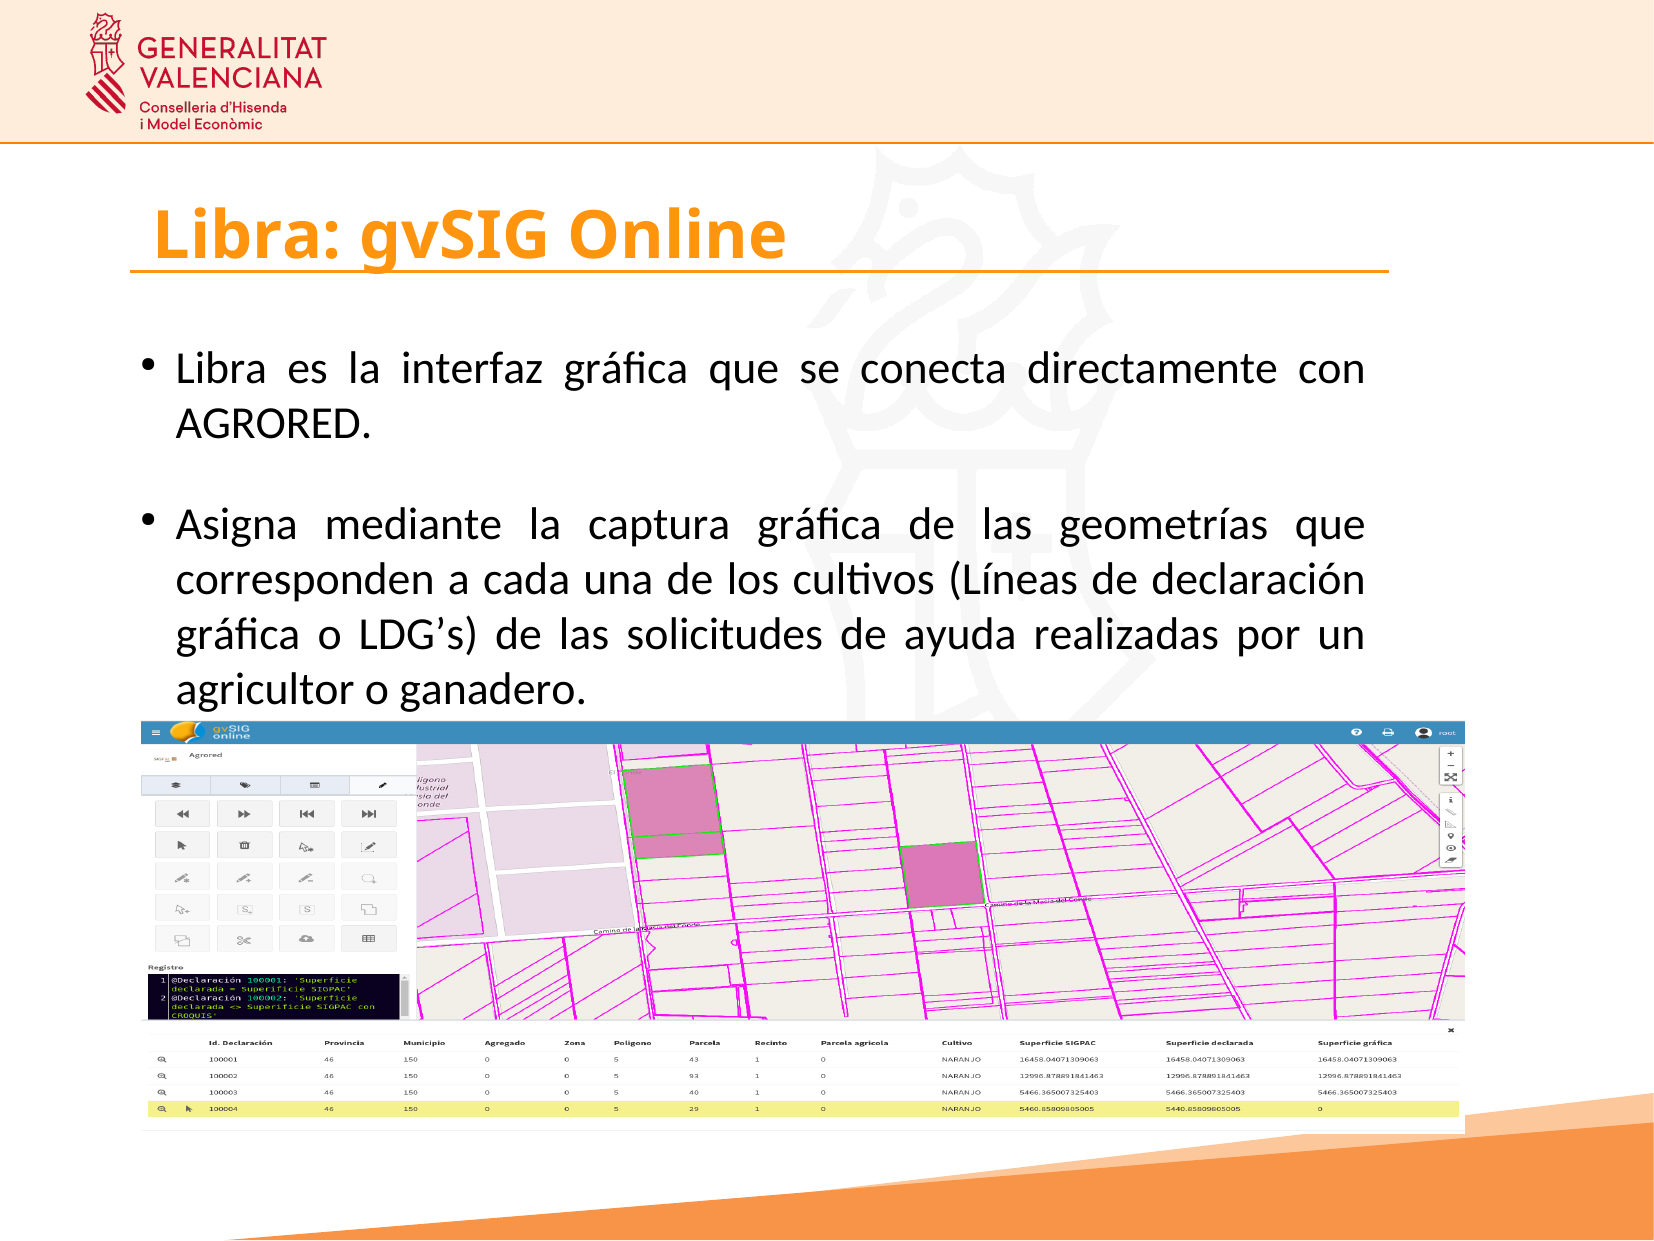

Libra: gvSIG Online
Libra es la interfaz gráfica que se conecta directamente con AGRORED.
Asigna mediante la captura gráfica de las geometrías que corresponden a cada una de los cultivos (Líneas de declaración gráfica o LDG’s) de las solicitudes de ayuda realizadas por un agricultor o ganadero.